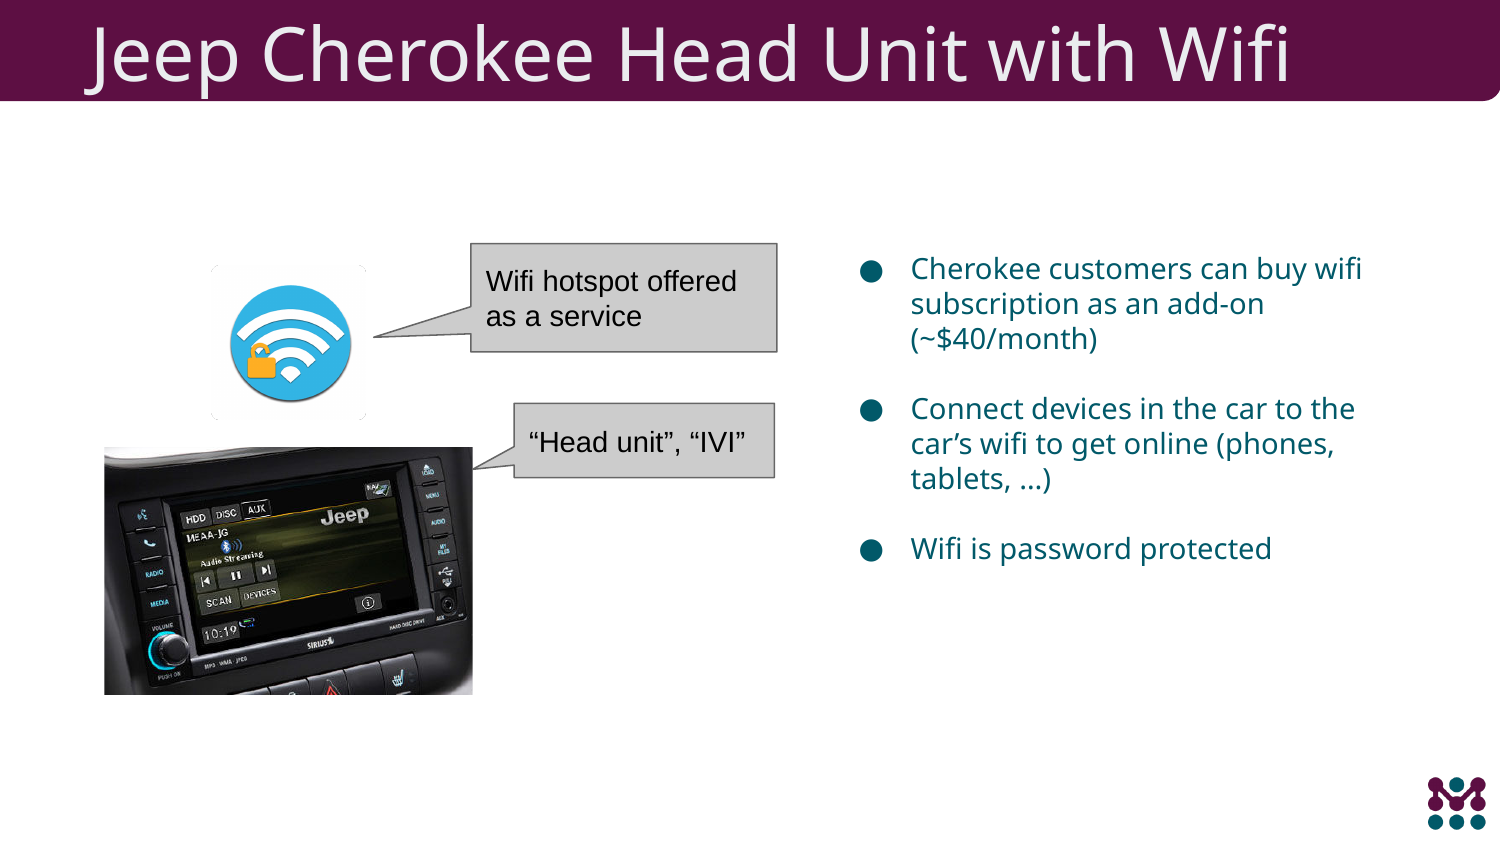

# Jeep Cherokee Head Unit with Wifi
Cherokee customers can buy wifi subscription as an add-on (~$40/month)
Connect devices in the car to the car’s wifi to get online (phones, tablets, …)
Wifi is password protected
Wifi hotspot offered as a service
“Head unit”, “IVI”